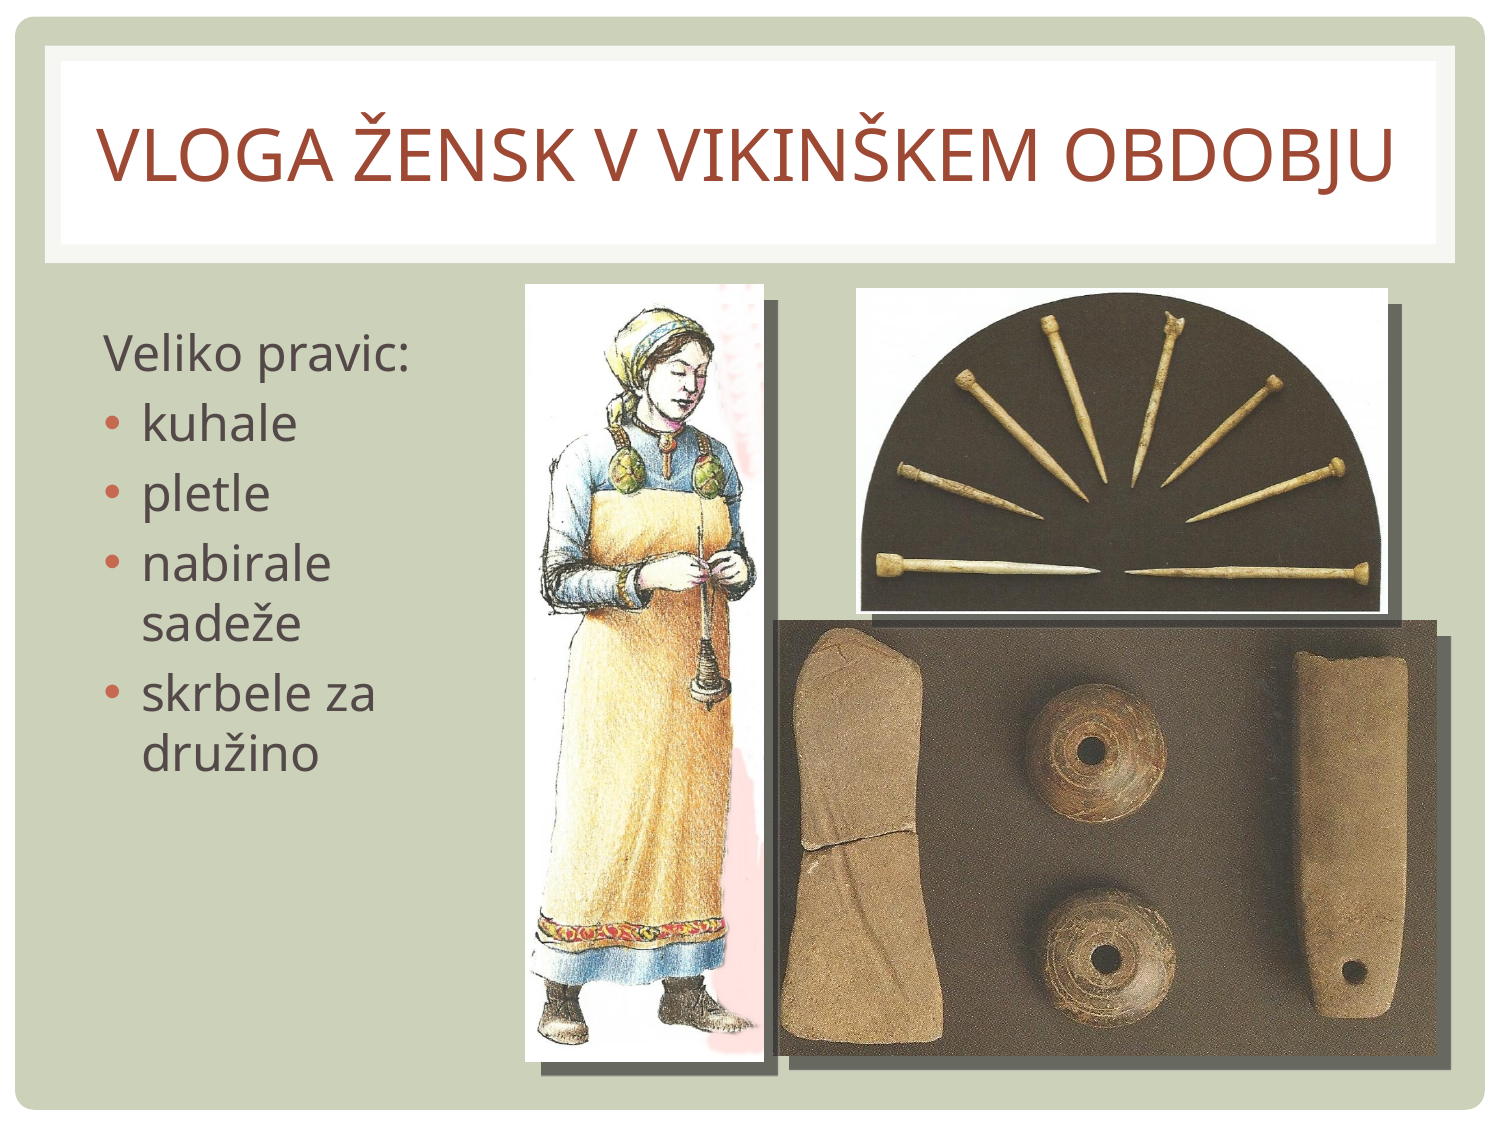

# Vloga žensk v vikinškem obdobju
Veliko pravic:
kuhale
pletle
nabirale sadeže
skrbele za družino